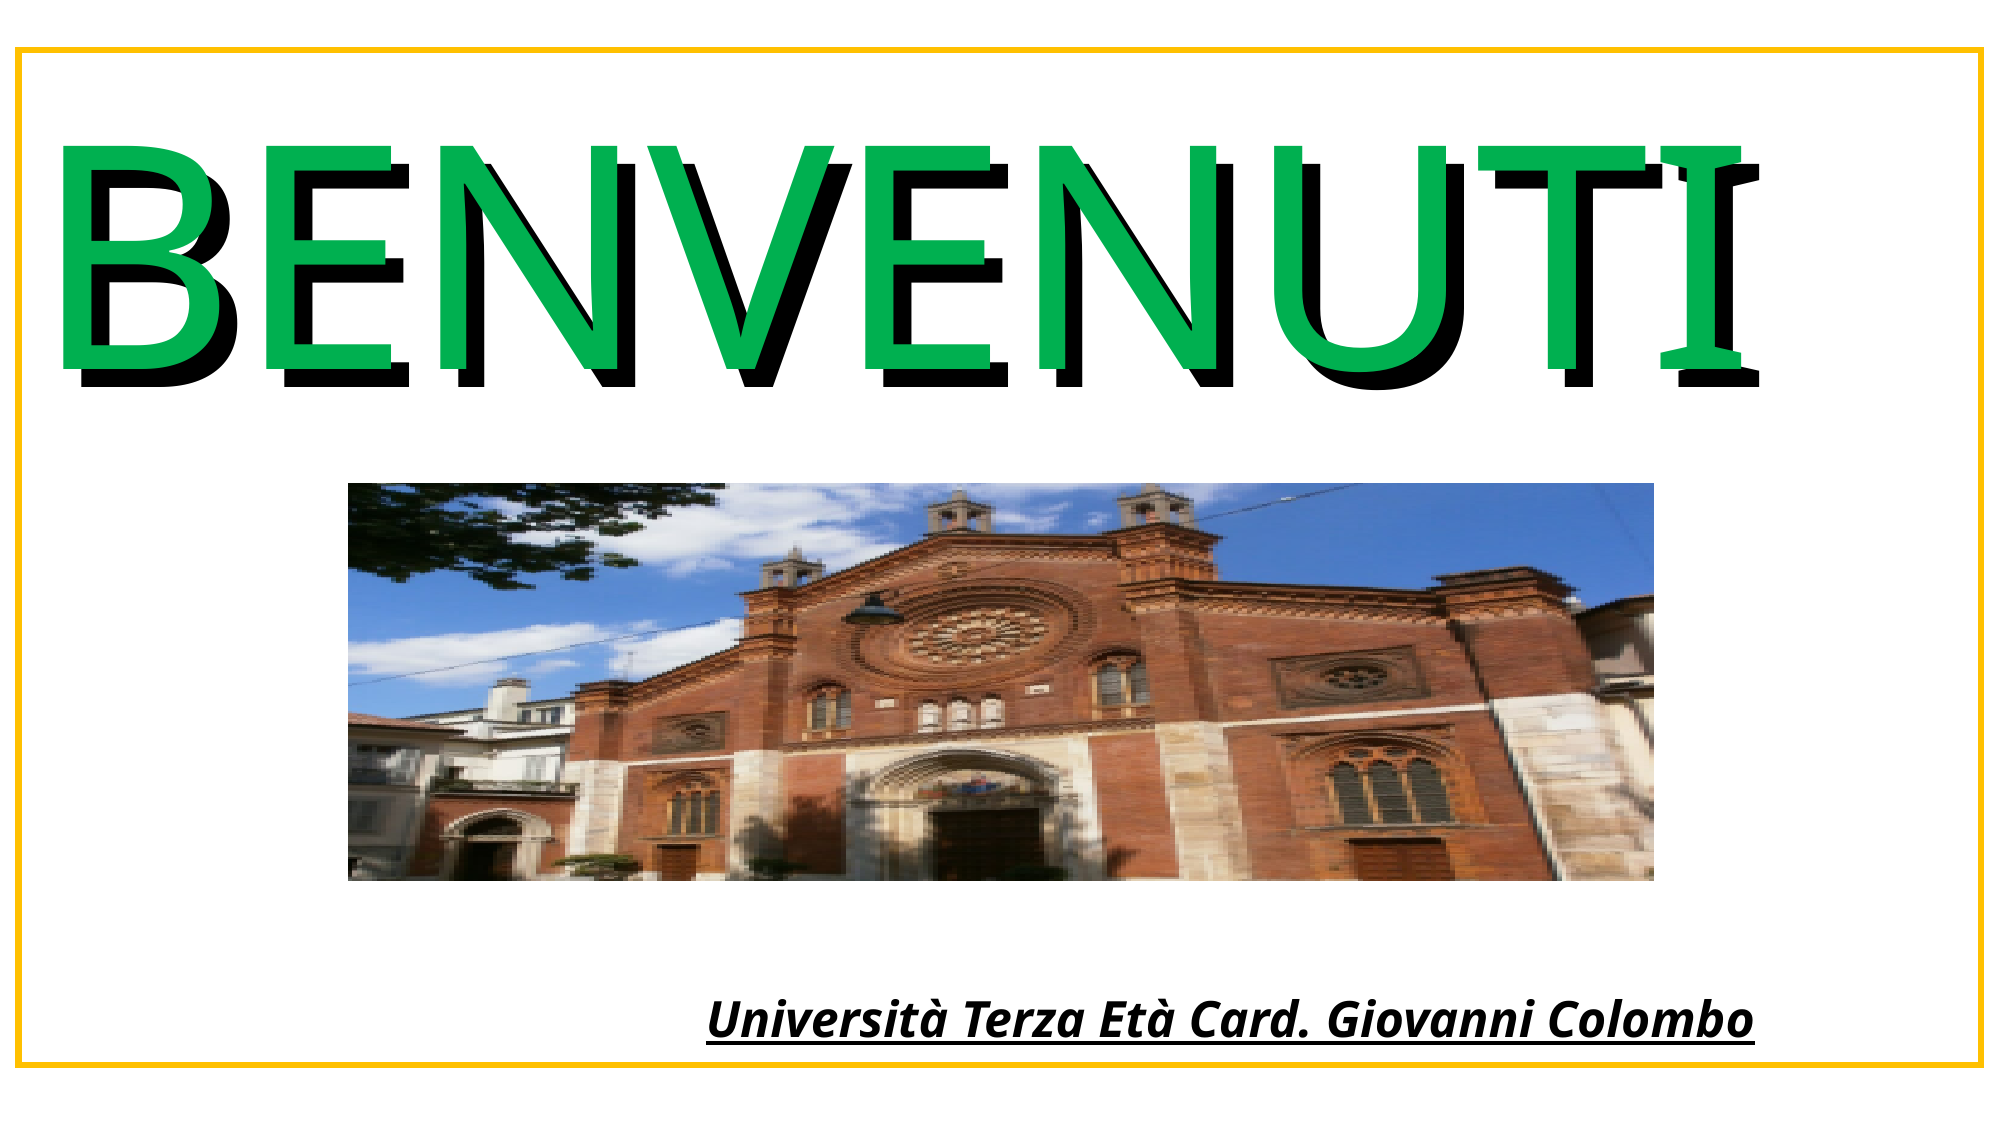

BENVENUTI
Università Terza Età Card. Giovanni Colombo